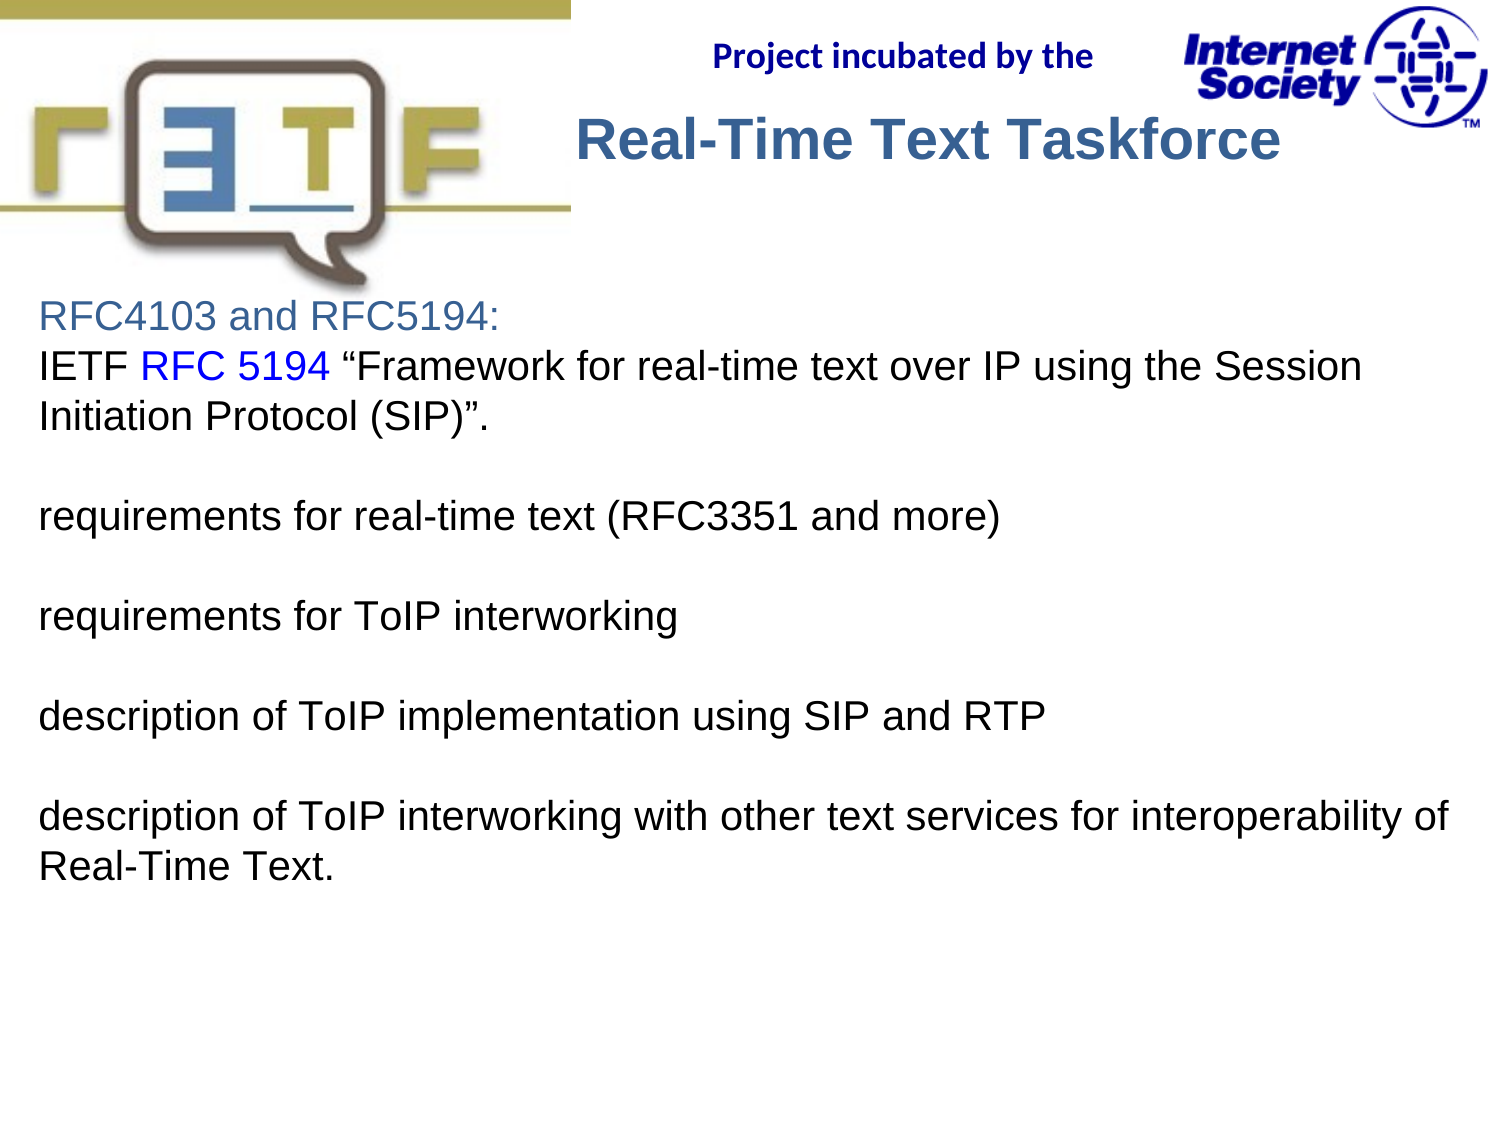

RFC4103 and RFC5194:
IETF RFC 5194 “Framework for real-time text over IP using the Session Initiation Protocol (SIP)”.
requirements for real-time text (RFC3351 and more)
requirements for ToIP interworking
description of ToIP implementation using SIP and RTP
description of ToIP interworking with other text services for interoperability of Real-Time Text.